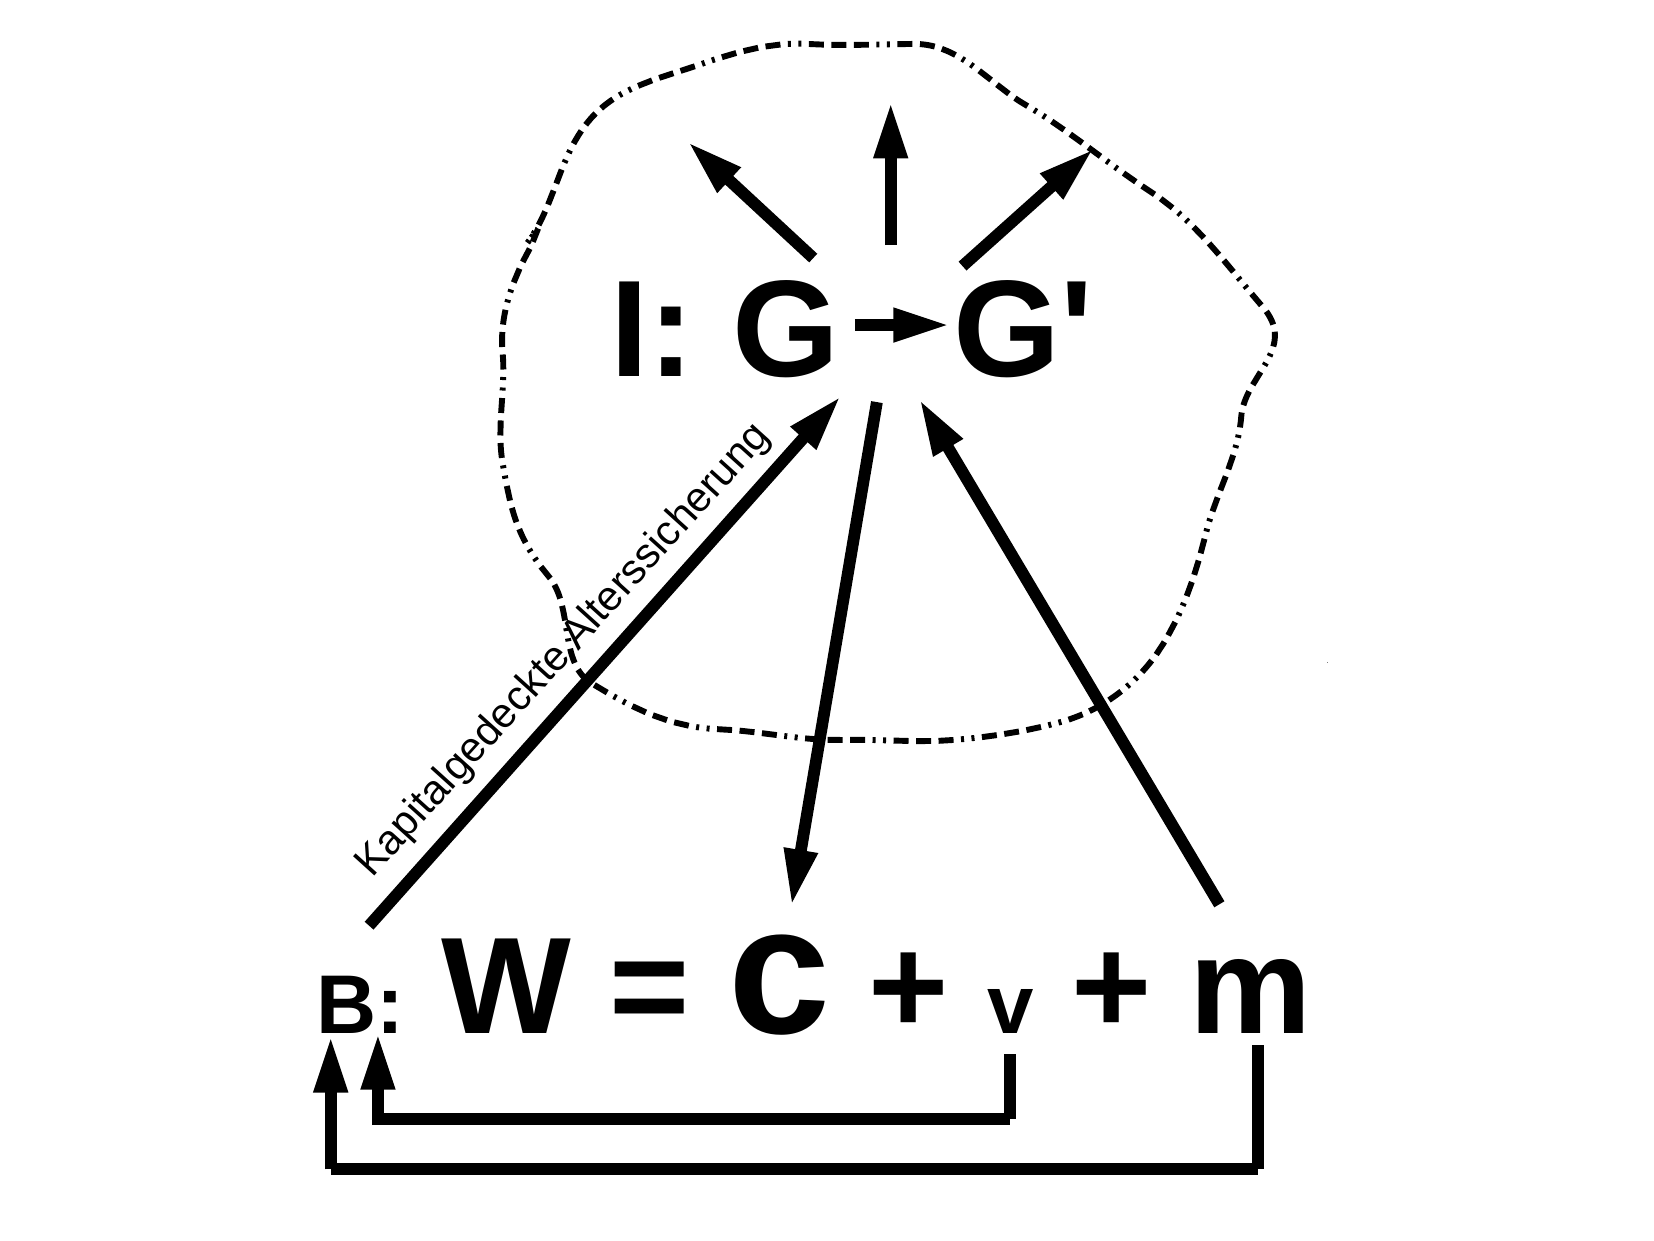

I: G G'
B: W = c + v + m
Kapitalgedeckte Alterssicherung